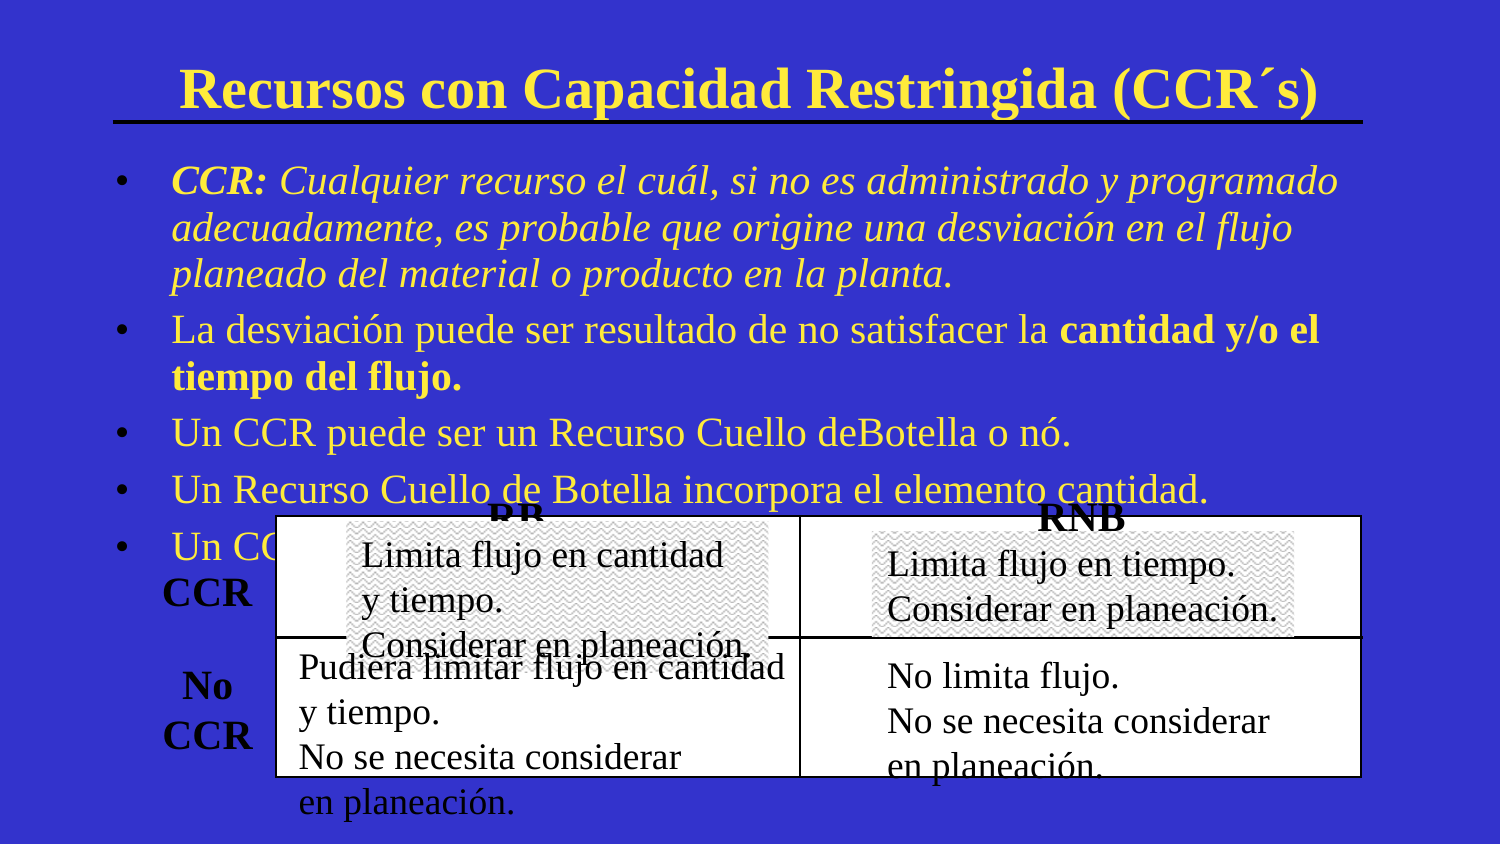

# Recursos con Capacidad Restringida (CCR´s)
CCR: Cualquier recurso el cuál, si no es administrado y programado adecuadamente, es probable que origine una desviación en el flujo planeado del material o producto en la planta.
La desviación puede ser resultado de no satisfacer la cantidad y/o el tiempo del flujo.
Un CCR puede ser un Recurso Cuello deBotella o nó.
Un Recurso Cuello de Botella incorpora el elemento cantidad.
Un CCR involucra cantidad y tiempo. ¡Enfocarse en CCR´s!
RB
RNB
Limita flujo en cantidad
y tiempo.
Considerar en planeación.
Limita flujo en tiempo.
Considerar en planeación.
CCR
Pudiera limitar flujo en cantidad
y tiempo.
No se necesita considerar
en planeación.
No limita flujo.
No se necesita considerar
en planeación.
No
CCR